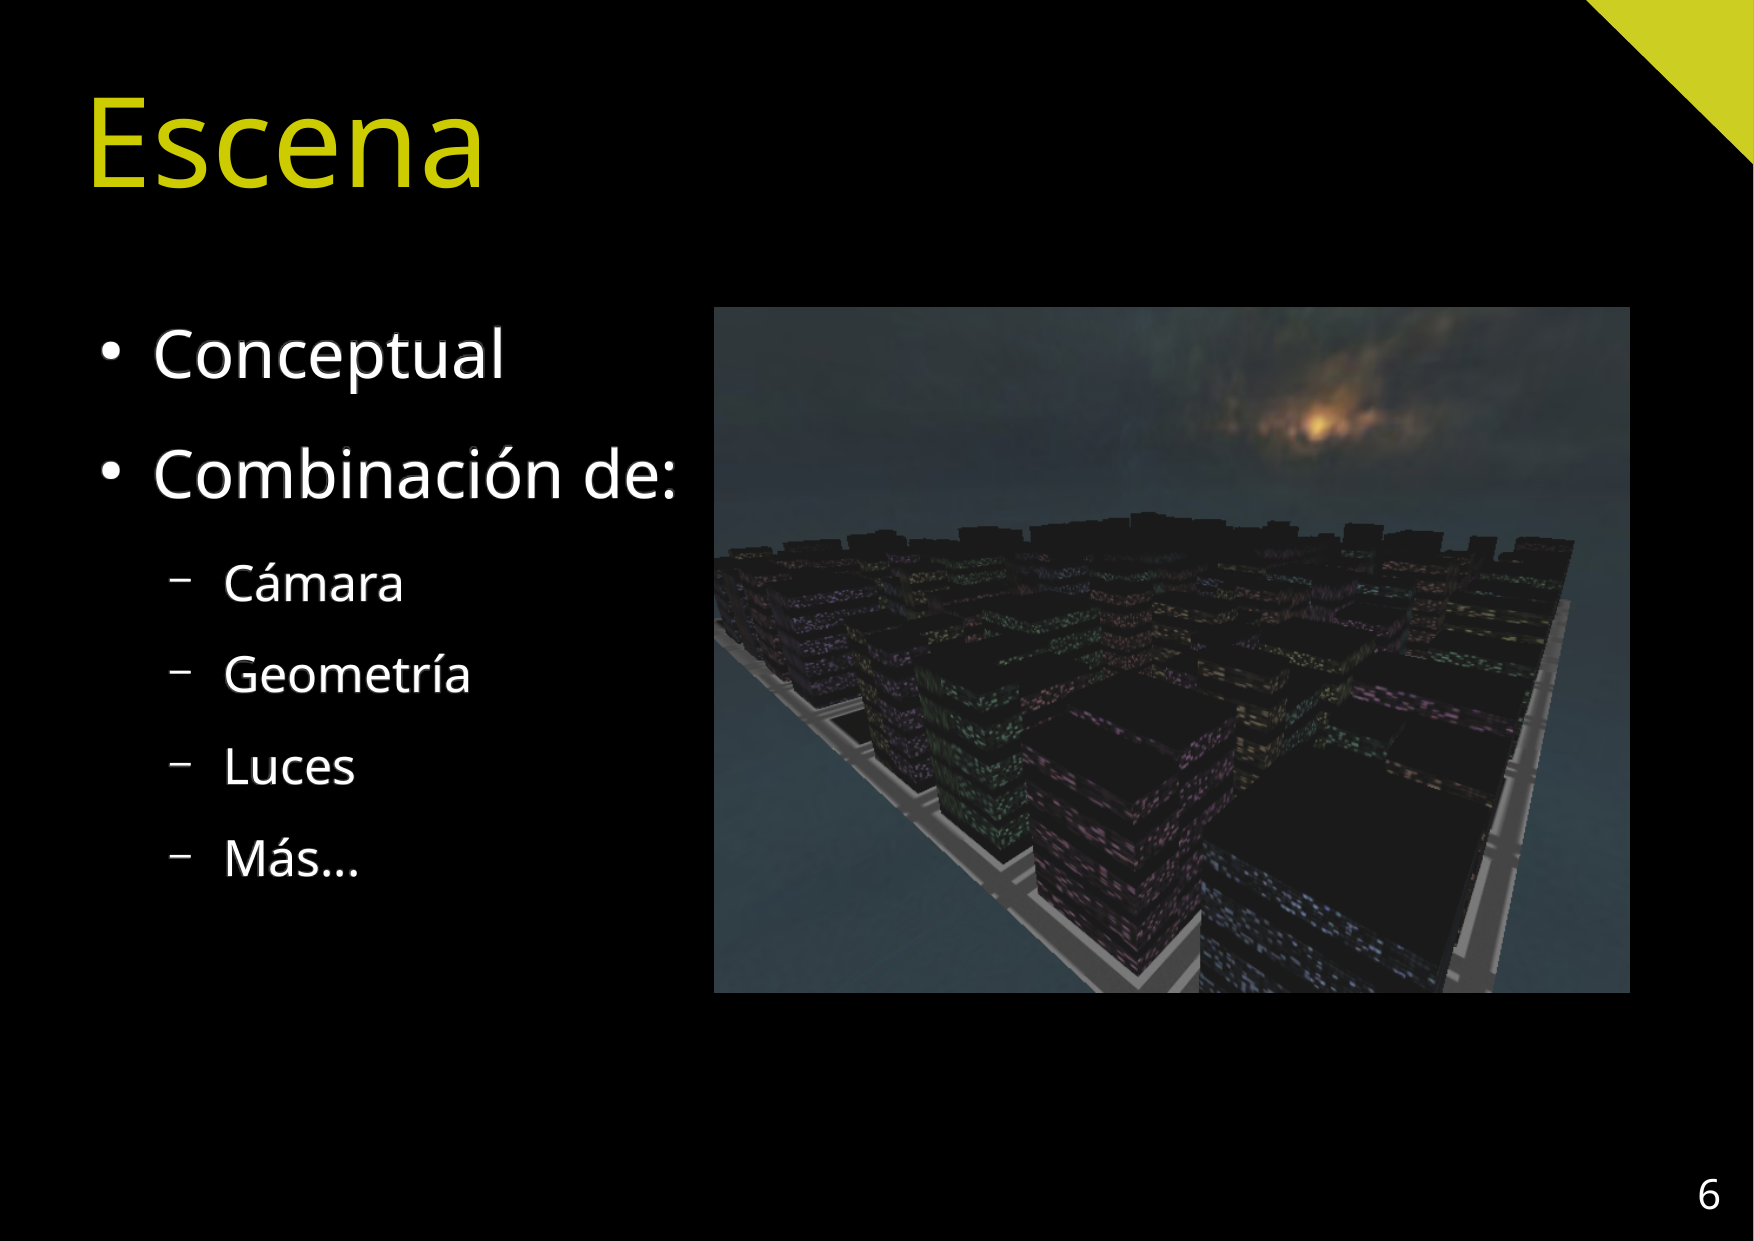

# Escena
Conceptual
Combinación de:
Cámara
Geometría
Luces
Más...